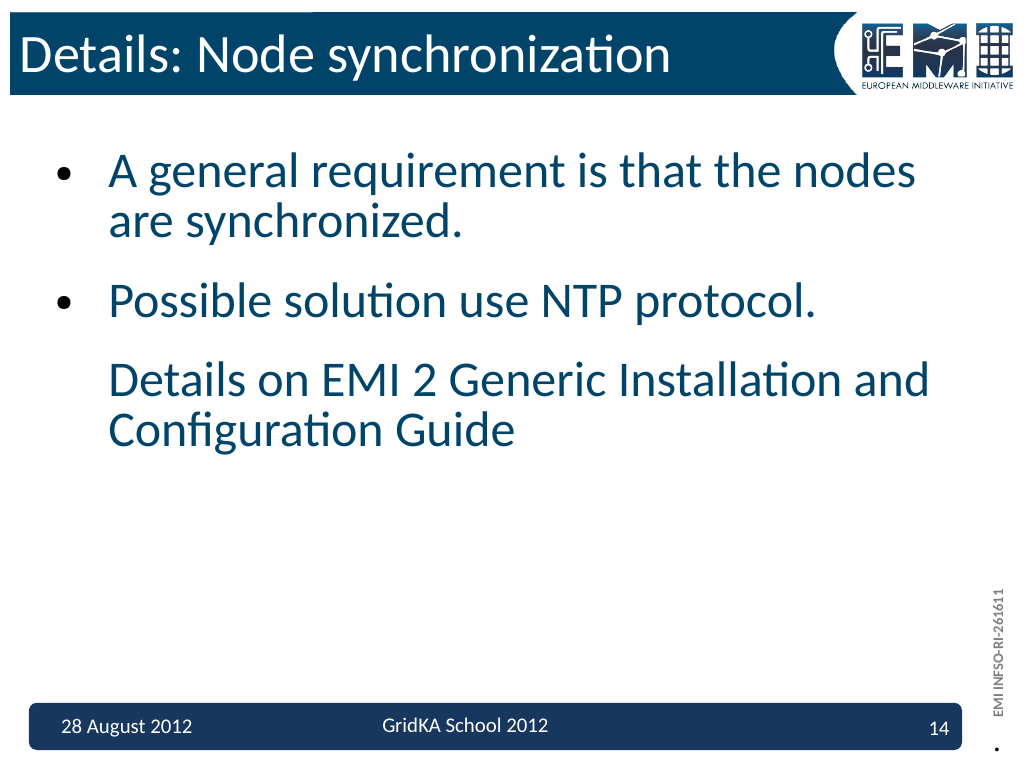

# Details: Node synchronization
A general requirement is that the nodes are synchronized.
Possible solution use NTP protocol.
Details on EMI 2 Generic Installation and Configuration Guide
GridKA School 2012
14